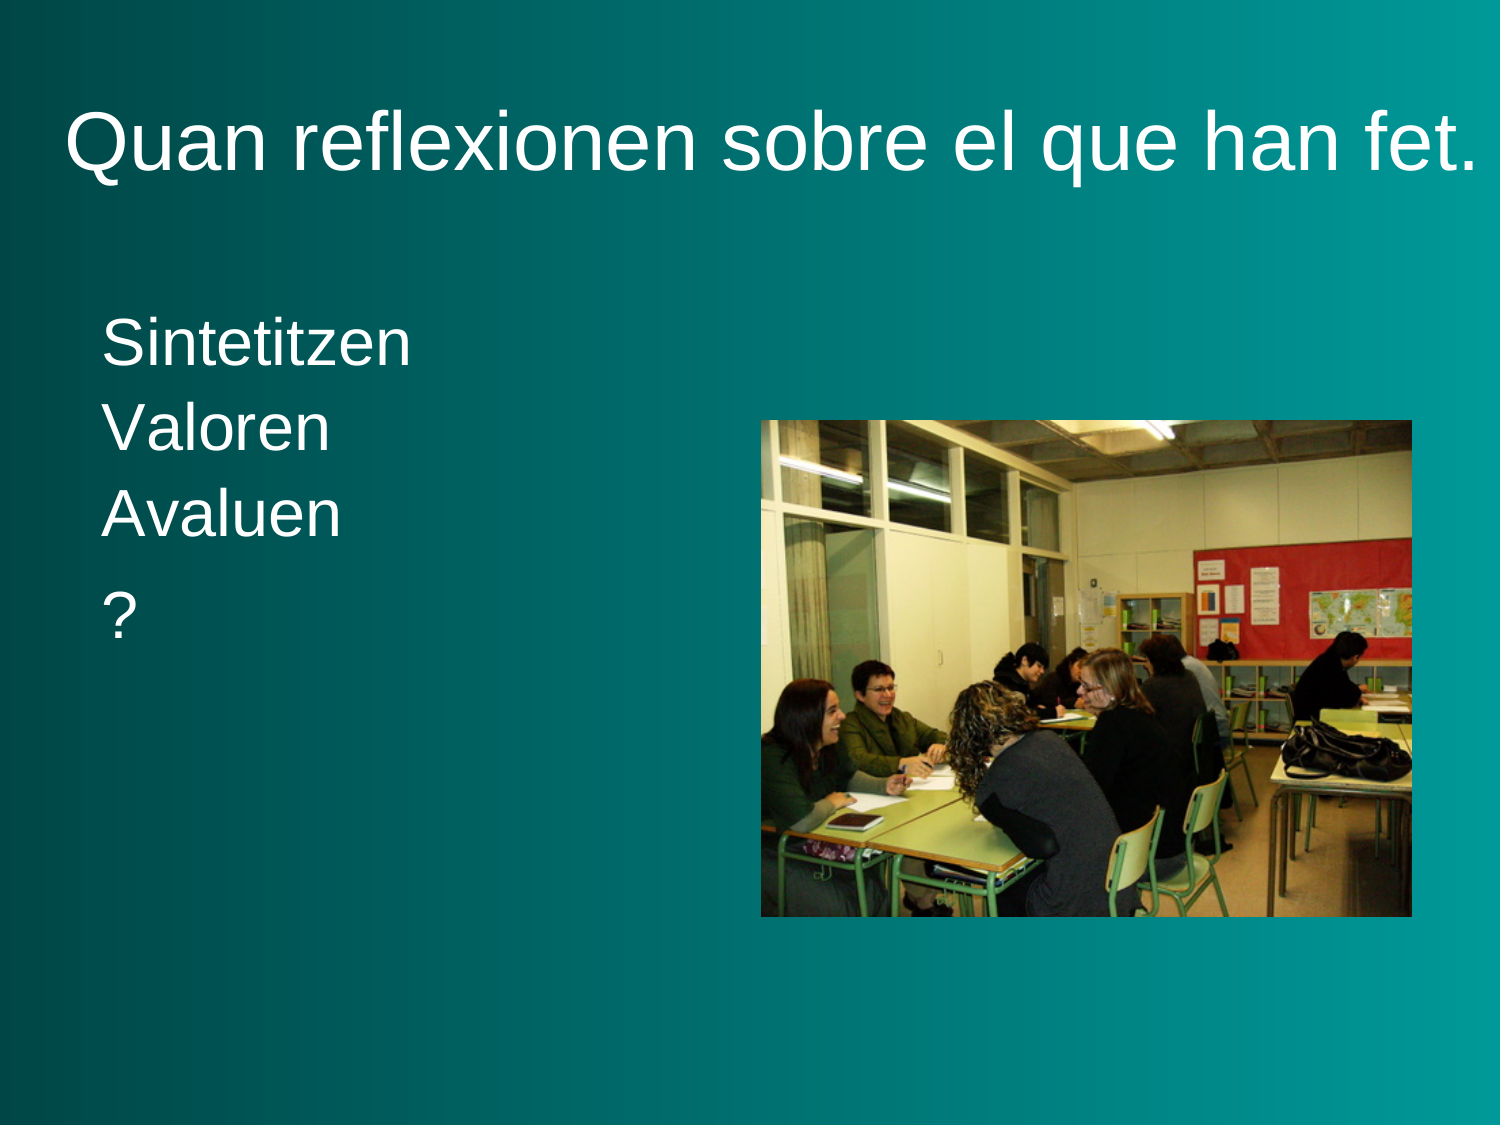

Quan reflexionen sobre el que han fet.
 Sintetitzen
 Valoren
 Avaluen
 ?